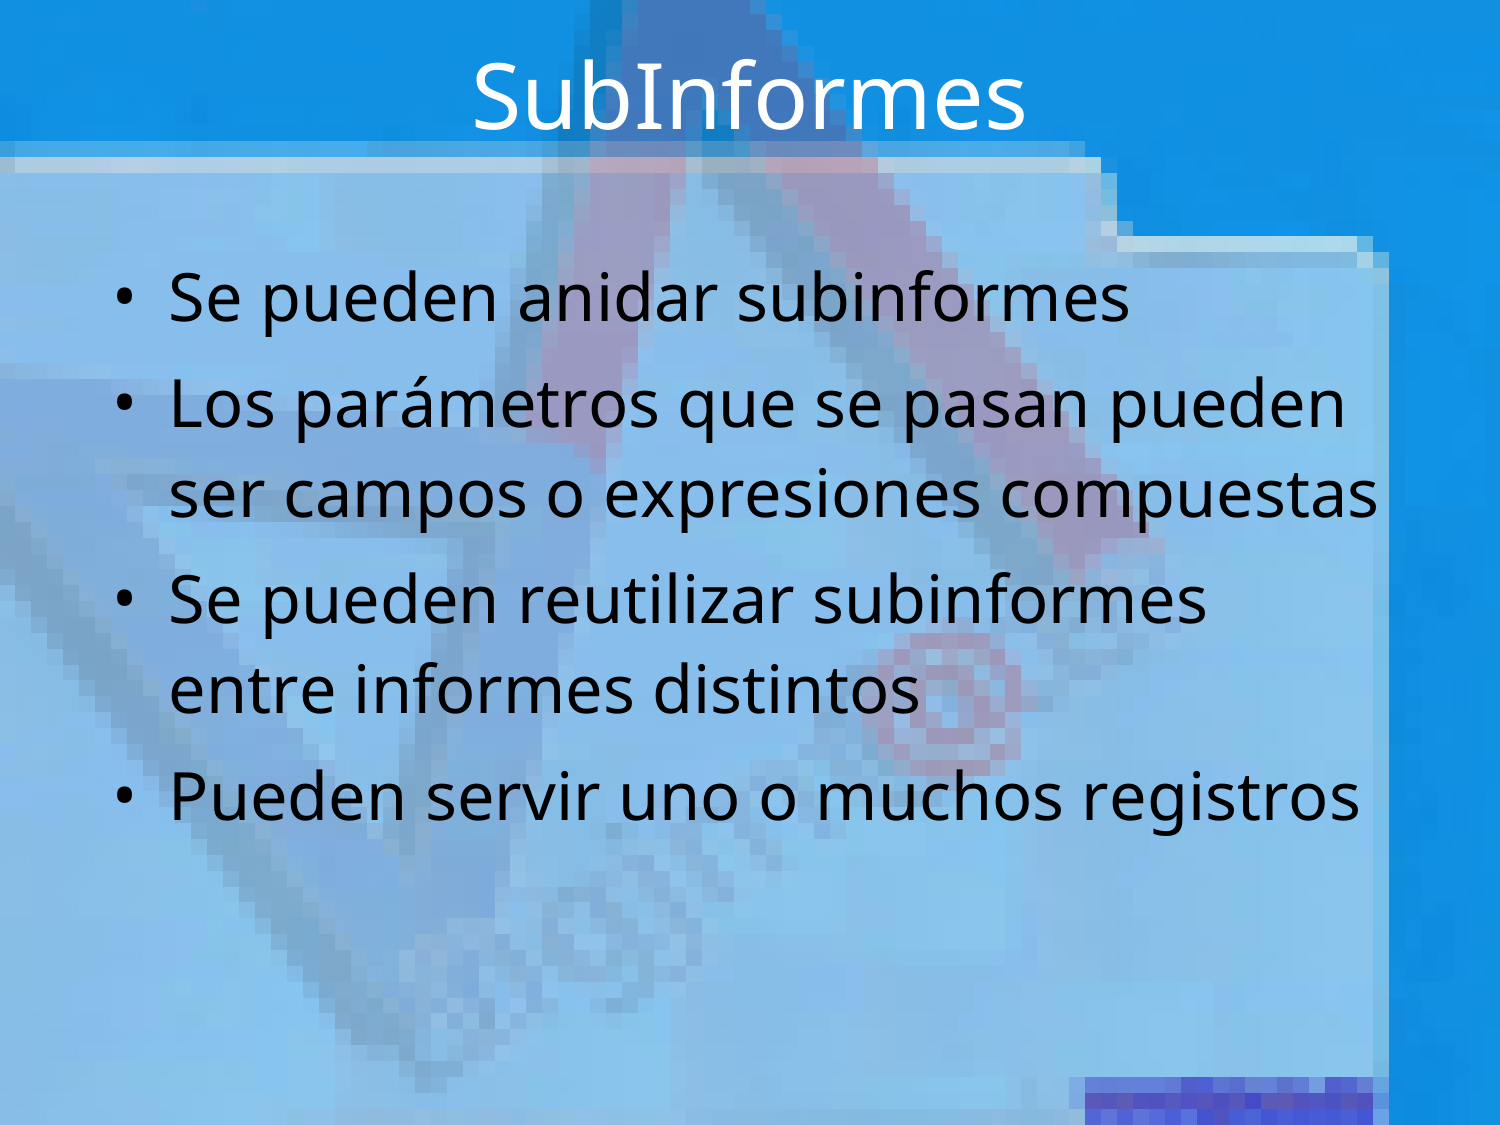

# SubInformes
Se pueden anidar subinformes
Los parámetros que se pasan pueden ser campos o expresiones compuestas
Se pueden reutilizar subinformes entre informes distintos
Pueden servir uno o muchos registros